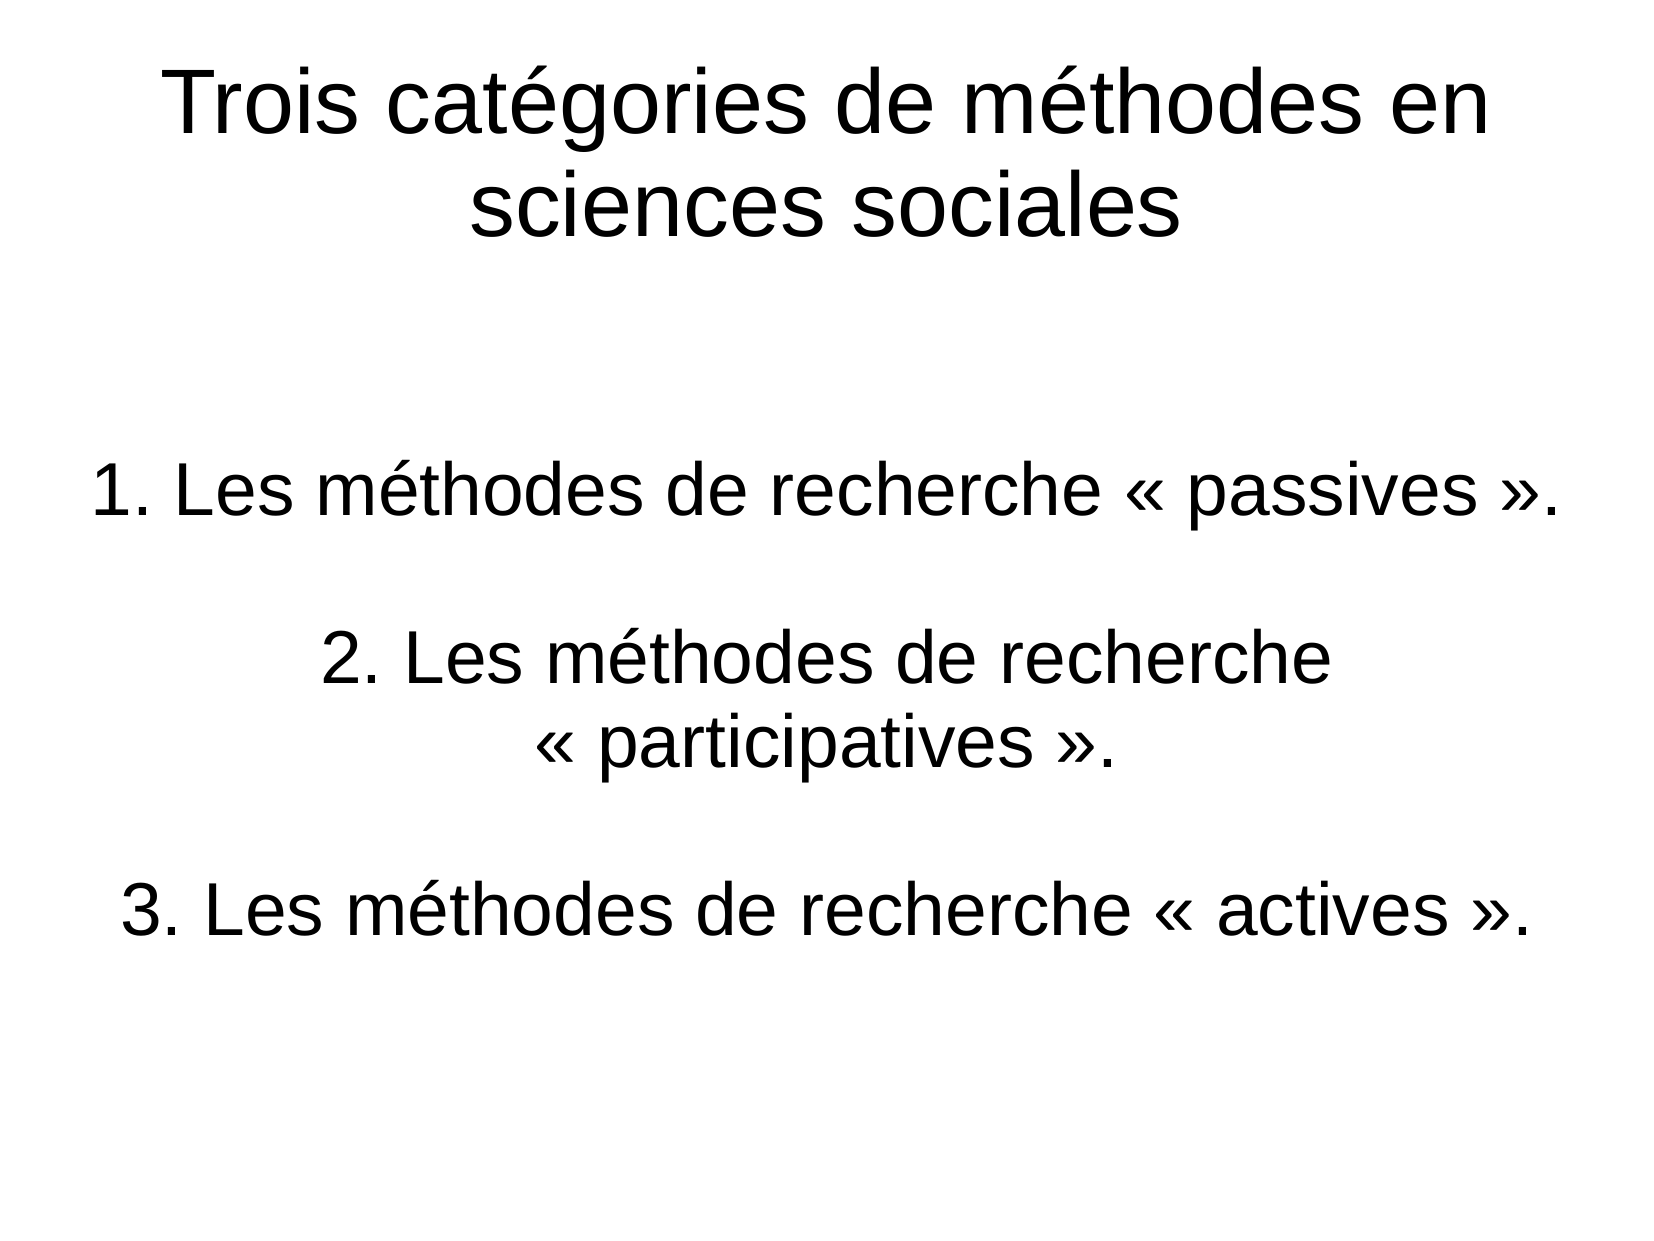

# Trois catégories de méthodes en sciences sociales
1. Les méthodes de recherche « passives ».
2. Les méthodes de recherche « participatives ».
3. Les méthodes de recherche « actives ».